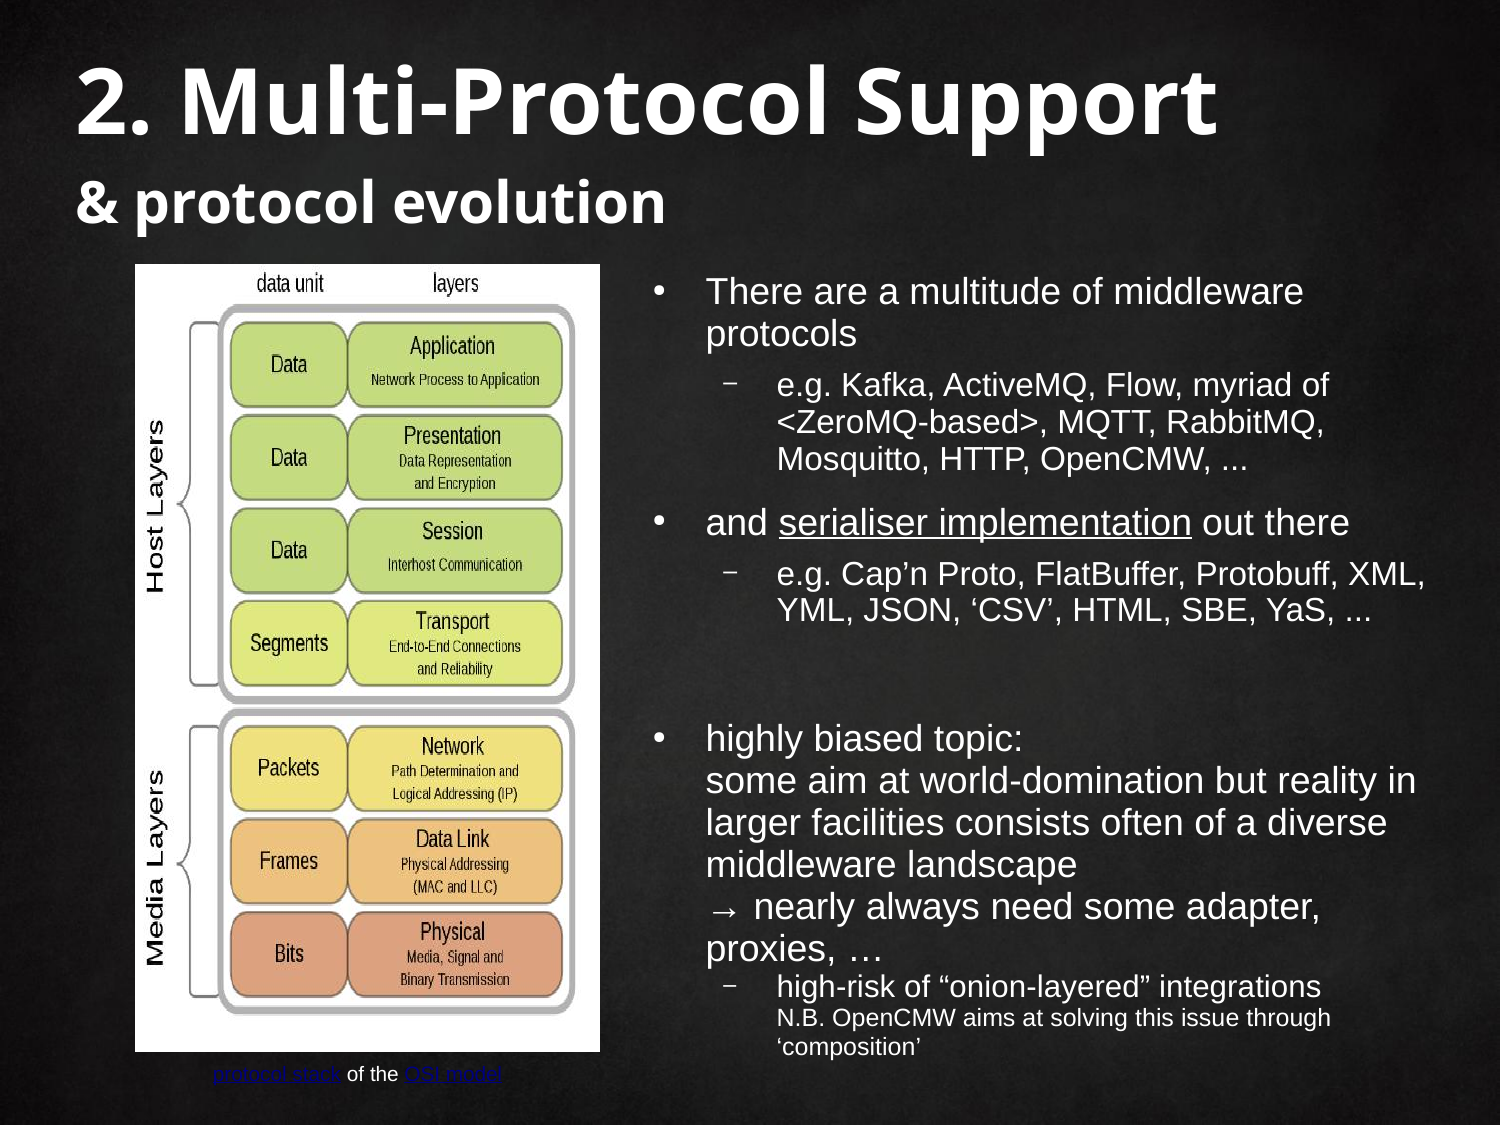

# 2. Multi-Protocol Support & protocol evolution
There are a multitude of middleware protocols
e.g. Kafka, ActiveMQ, Flow, myriad of <ZeroMQ-based>, MQTT, RabbitMQ, Mosquitto, HTTP, OpenCMW, ...
and serialiser implementation out there
e.g. Cap’n Proto, FlatBuffer, Protobuff, XML, YML, JSON, ‘CSV’, HTML, SBE, YaS, ...
highly biased topic:
some aim at world-domination but reality in larger facilities consists often of a diverse middleware landscape
→ nearly always need some adapter, proxies, …
high-risk of “onion-layered” integrations
N.B. OpenCMW aims at solving this issue through ‘composition’
protocol stack of the OSI model